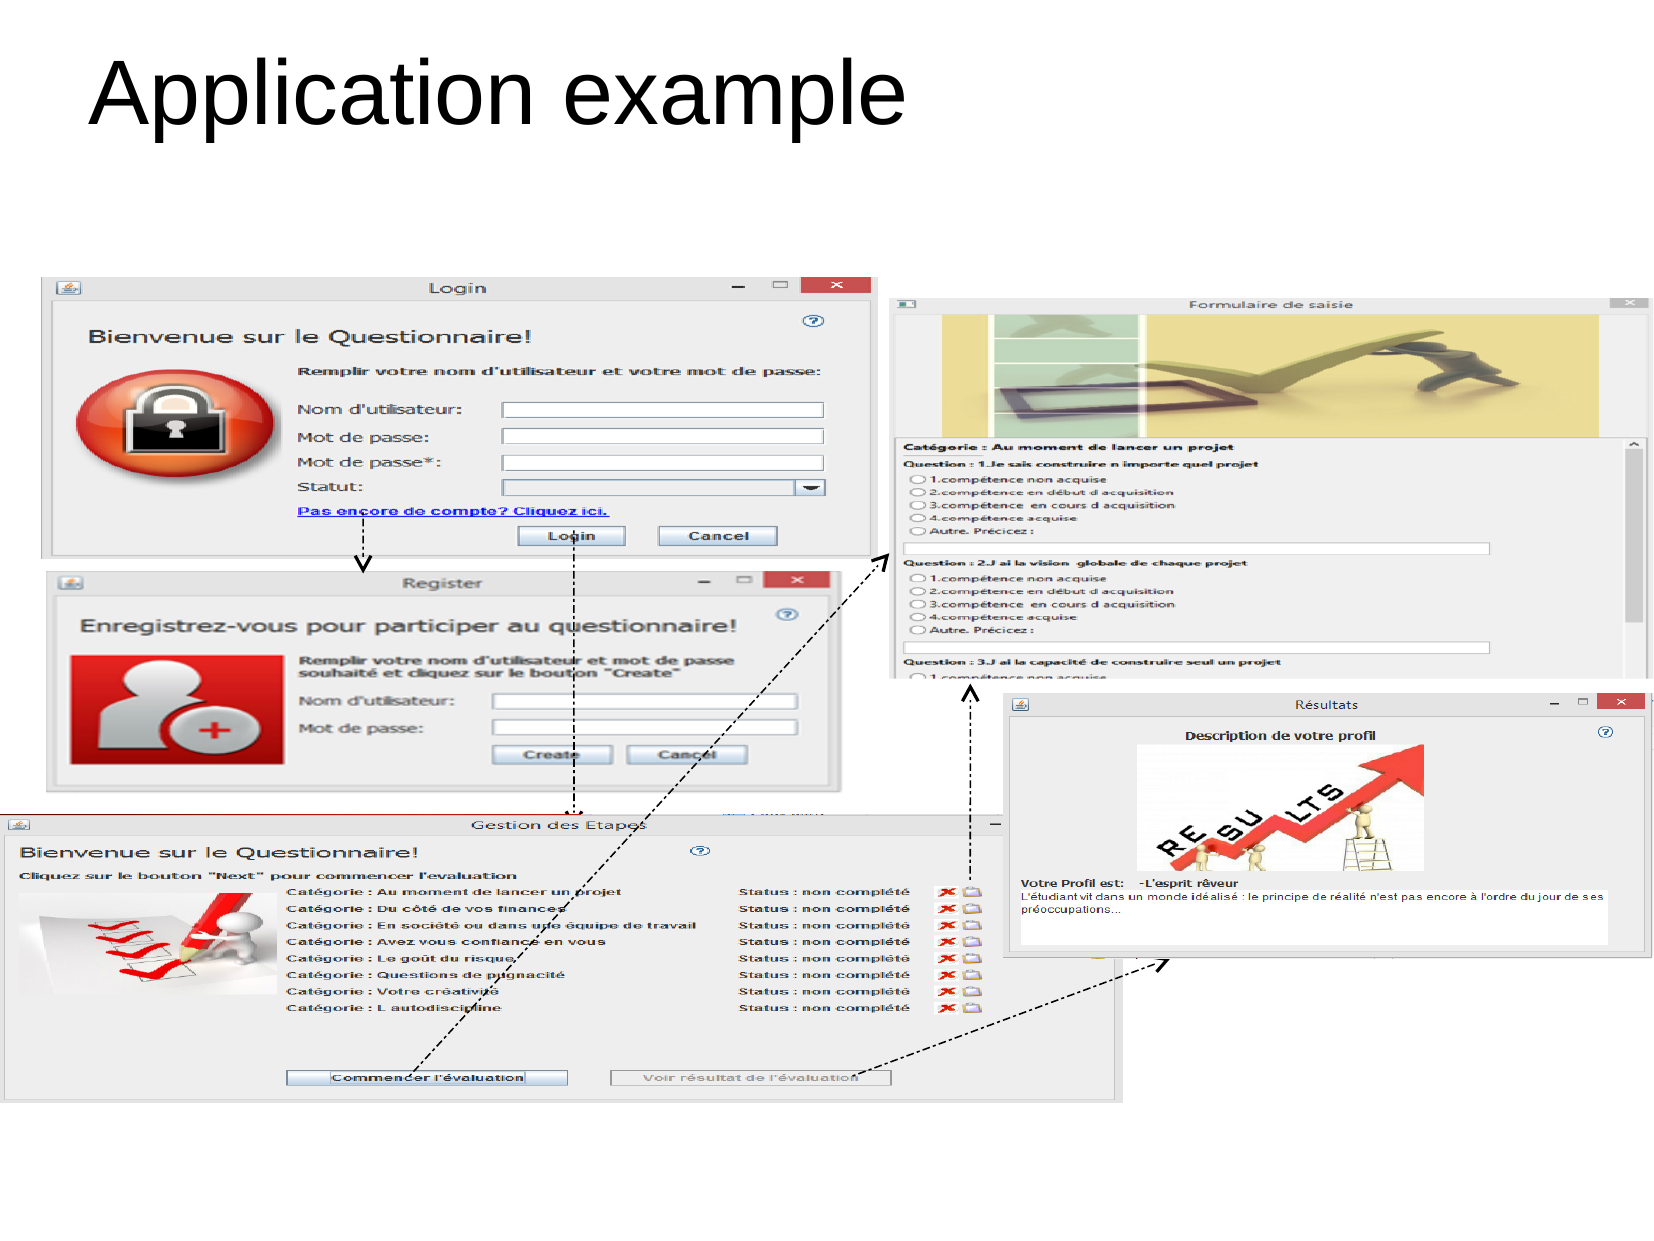

# Application example
GUI for Participants
Université Paris-Saclay - Université de Versailles Saint-Quentin-en-Yvelines (UVSQ)